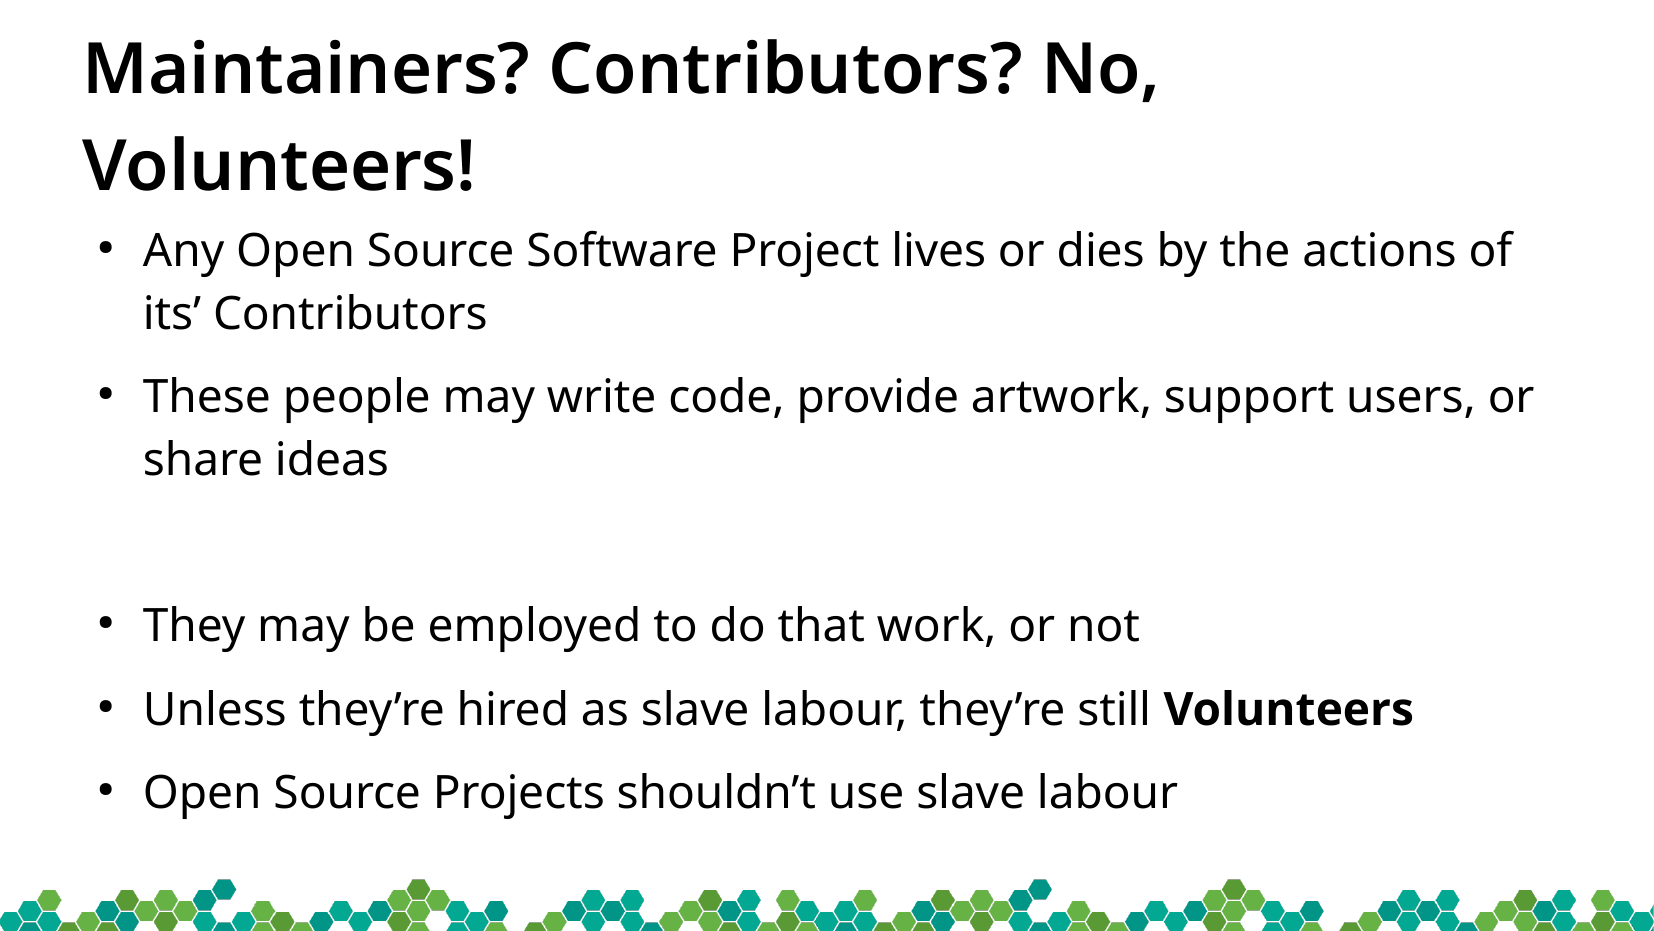

# Maintainers? Contributors? No, Volunteers!
Any Open Source Software Project lives or dies by the actions of its’ Contributors
These people may write code, provide artwork, support users, or share ideas
They may be employed to do that work, or not
Unless they’re hired as slave labour, they’re still Volunteers
Open Source Projects shouldn’t use slave labour